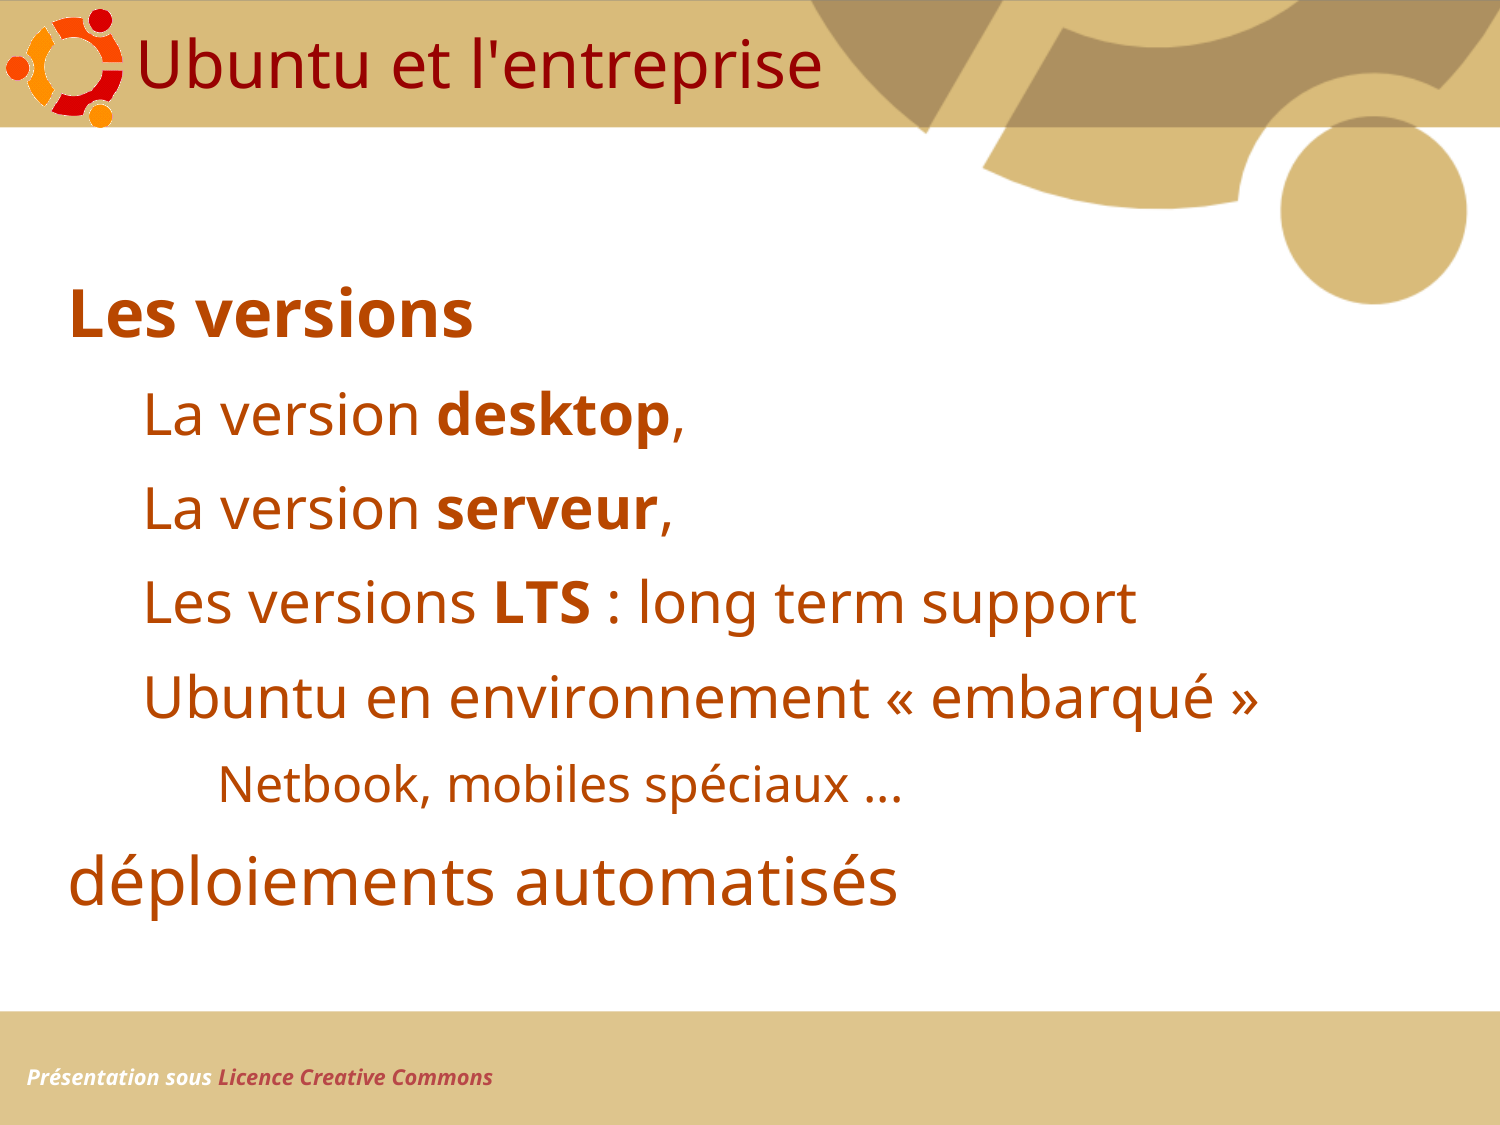

# Ubuntu et l'entreprise
Les versions
La version desktop,
La version serveur,
Les versions LTS : long term support
Ubuntu en environnement « embarqué »
Netbook, mobiles spéciaux ...
déploiements automatisés